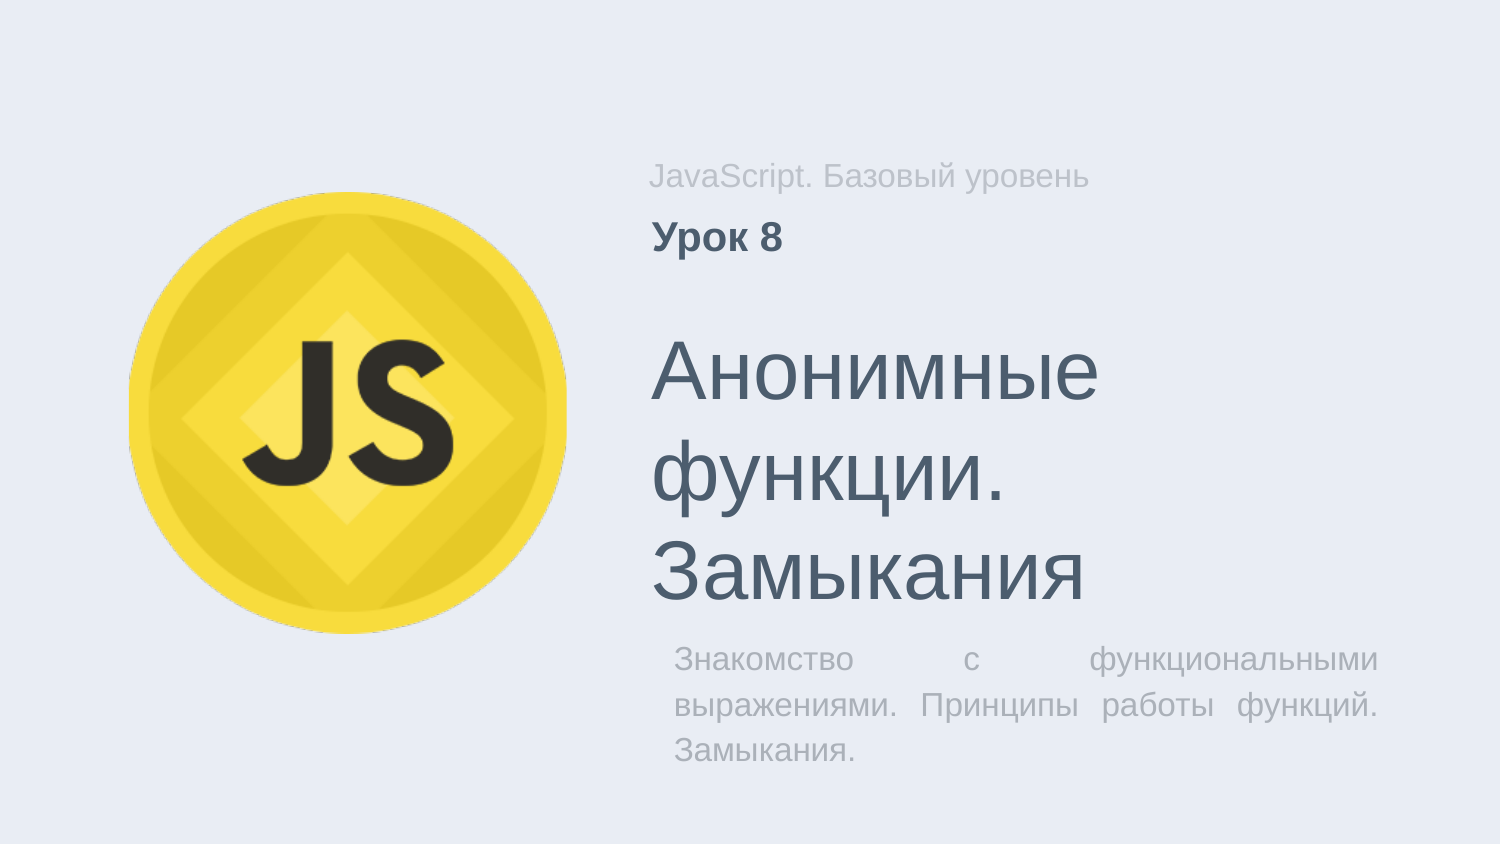

# JavaScript. Базовый уровень
Урок 8
Анонимные функции. Замыкания
Знакомство с функциональными выражениями. Принципы работы функций. Замыкания.